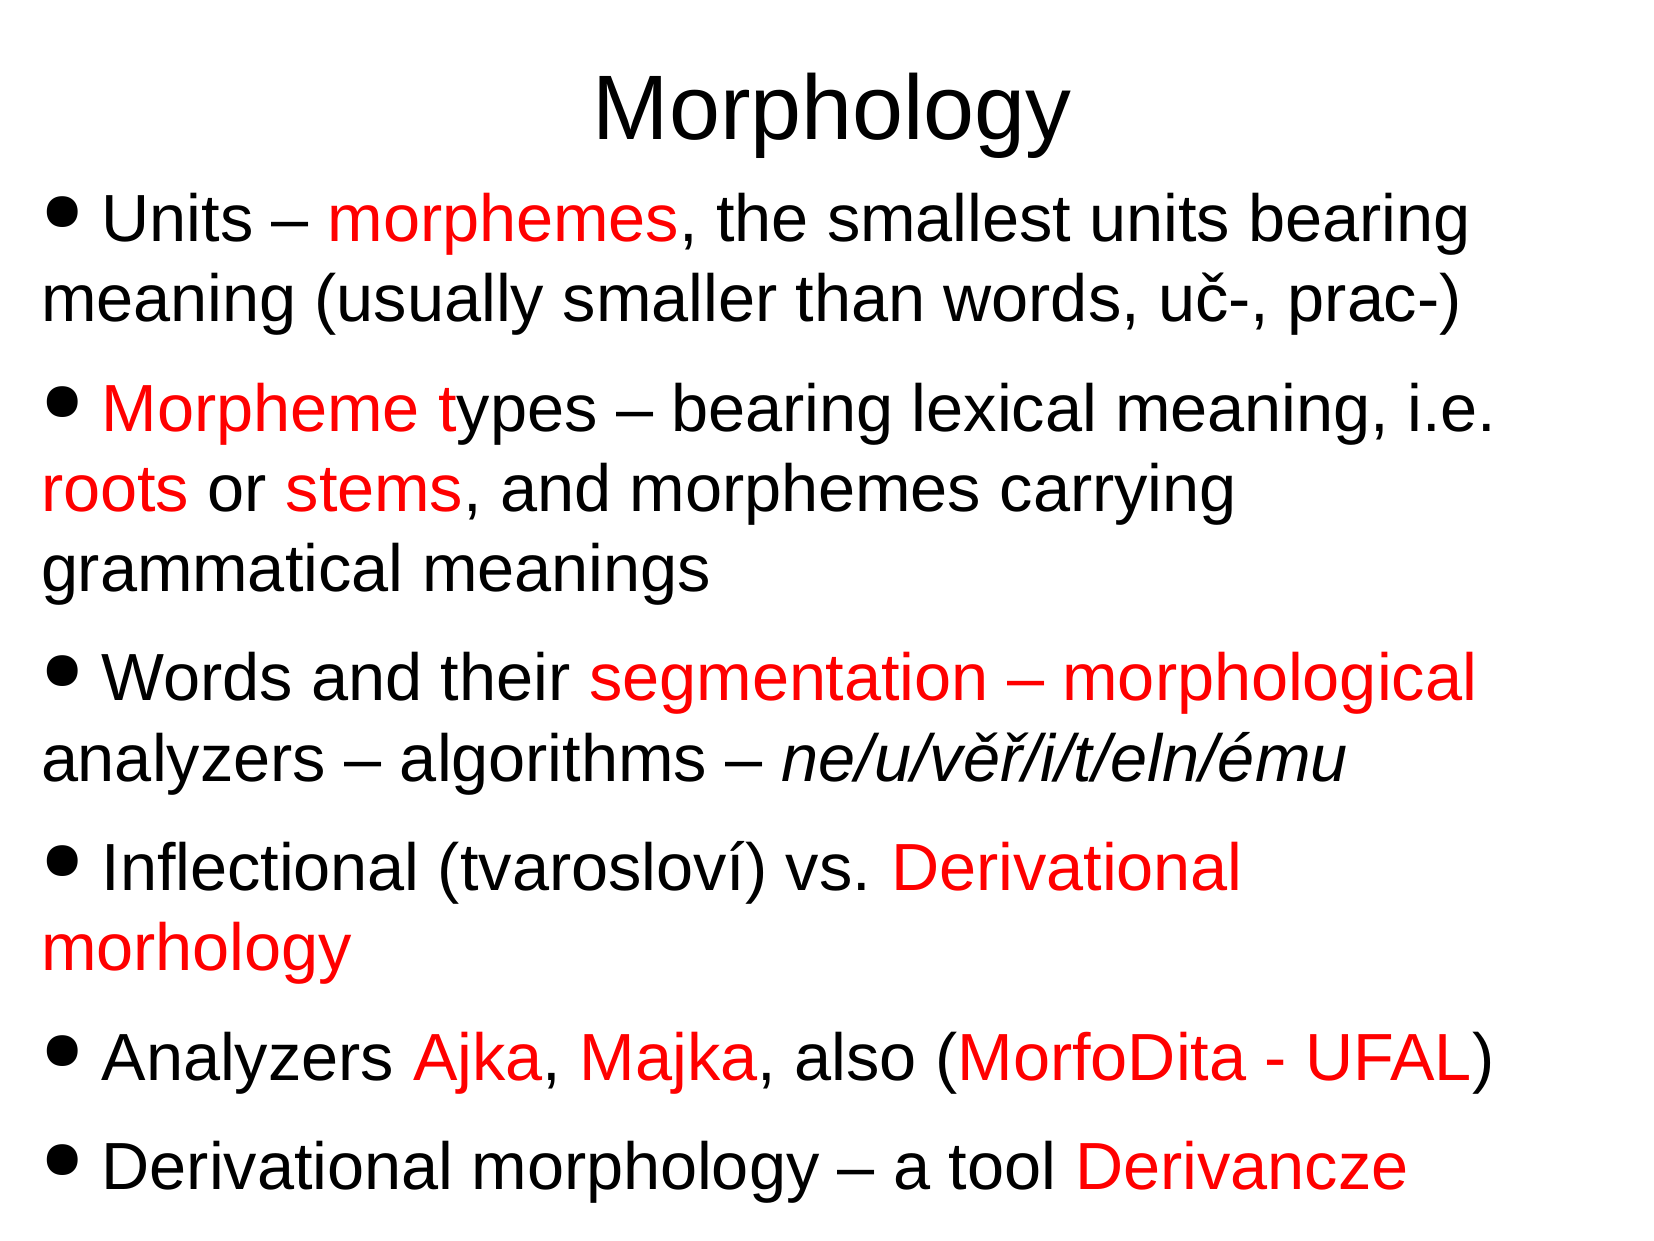

# Morphology
 Units – morphemes, the smallest units bearing meaning (usually smaller than words, uč-, prac-)
 Morpheme types – bearing lexical meaning, i.e. roots or stems, and morphemes carrying grammatical meanings
 Words and their segmentation – morphological analyzers – algorithms – ne/u/věř/i/t/eln/ému
 Inflectional (tvarosloví) vs. Derivational morhology
 Analyzers Ajka, Majka, also (MorfoDita - UFAL)
 Derivational morphology – a tool Derivancze